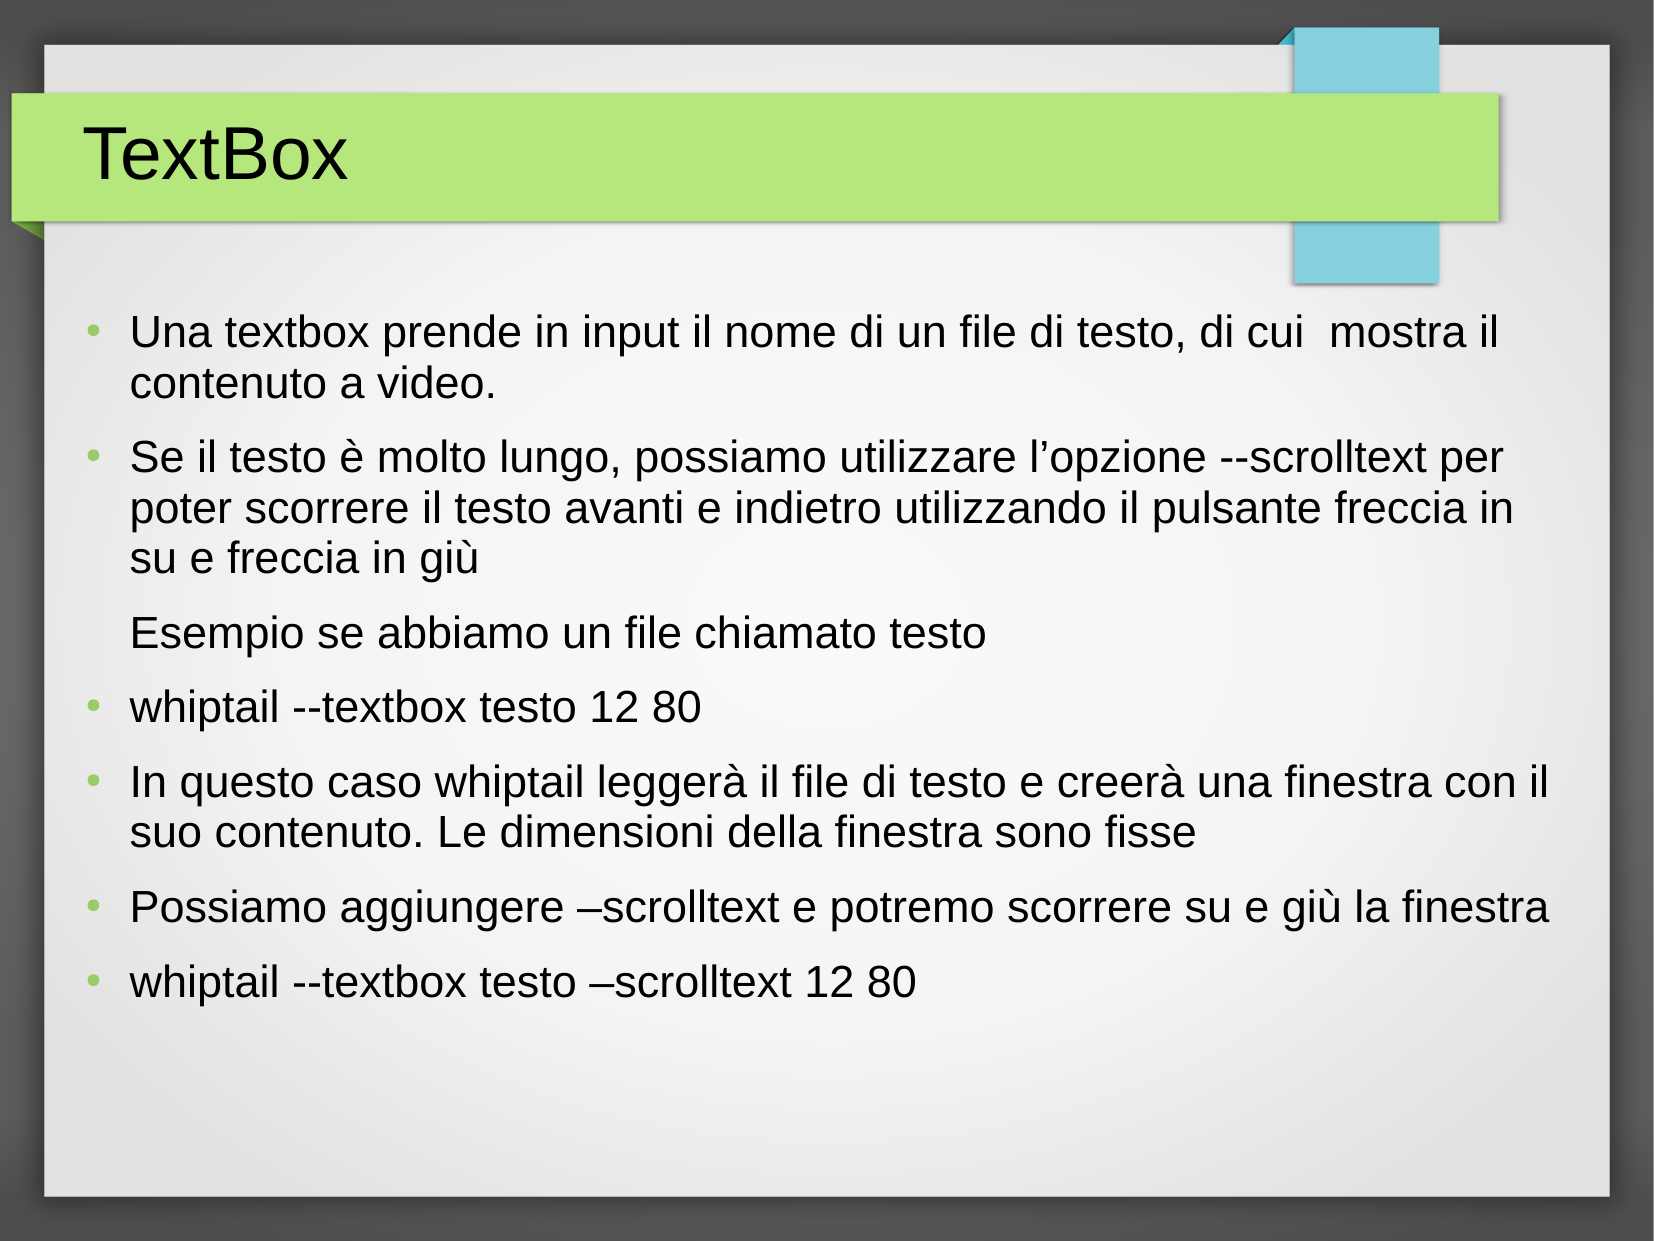

# TextBox
Una textbox prende in input il nome di un file di testo, di cui mostra il contenuto a video.
Se il testo è molto lungo, possiamo utilizzare l’opzione --scrolltext per poter scorrere il testo avanti e indietro utilizzando il pulsante freccia in su e freccia in giù
Esempio se abbiamo un file chiamato testo
whiptail --textbox testo 12 80
In questo caso whiptail leggerà il file di testo e creerà una finestra con il suo contenuto. Le dimensioni della finestra sono fisse
Possiamo aggiungere –scrolltext e potremo scorrere su e giù la finestra
whiptail --textbox testo –scrolltext 12 80